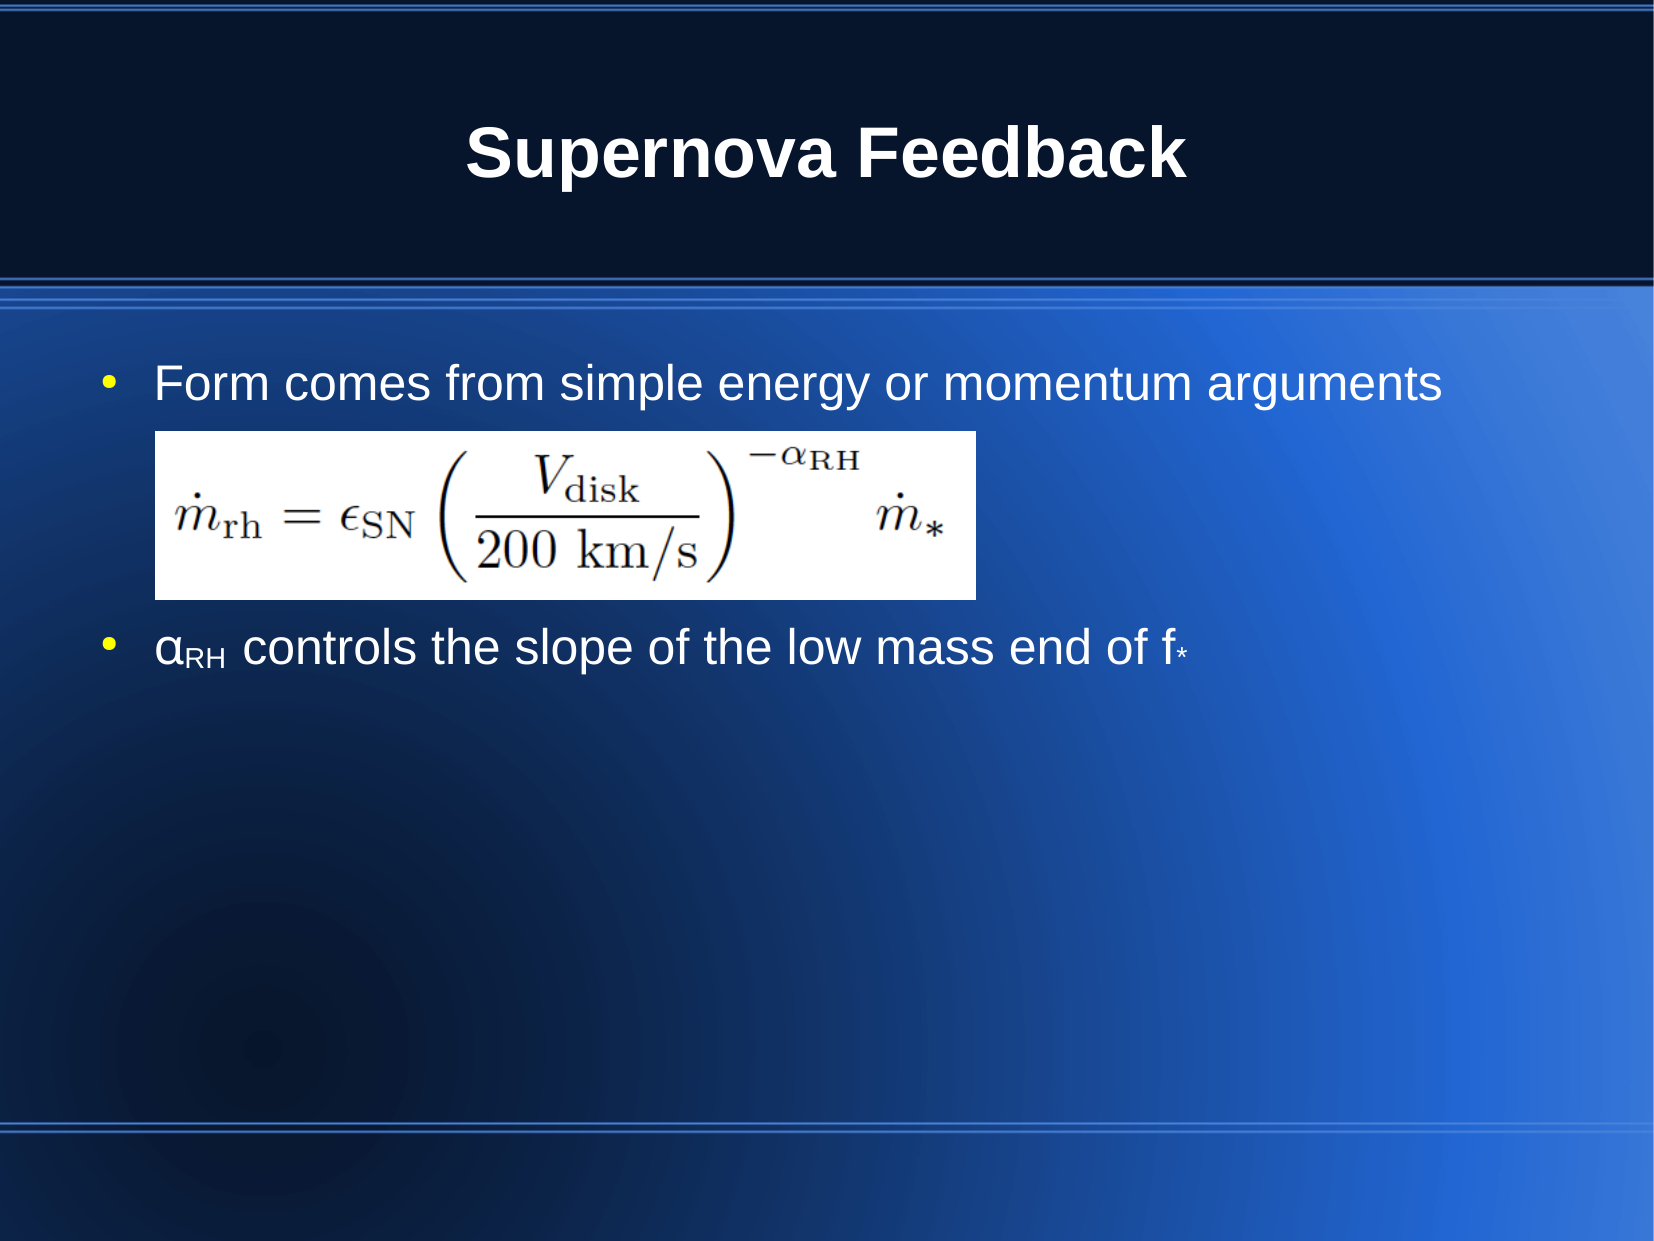

# Supernova Feedback
Form comes from simple energy or momentum arguments
αRH controls the slope of the low mass end of f*